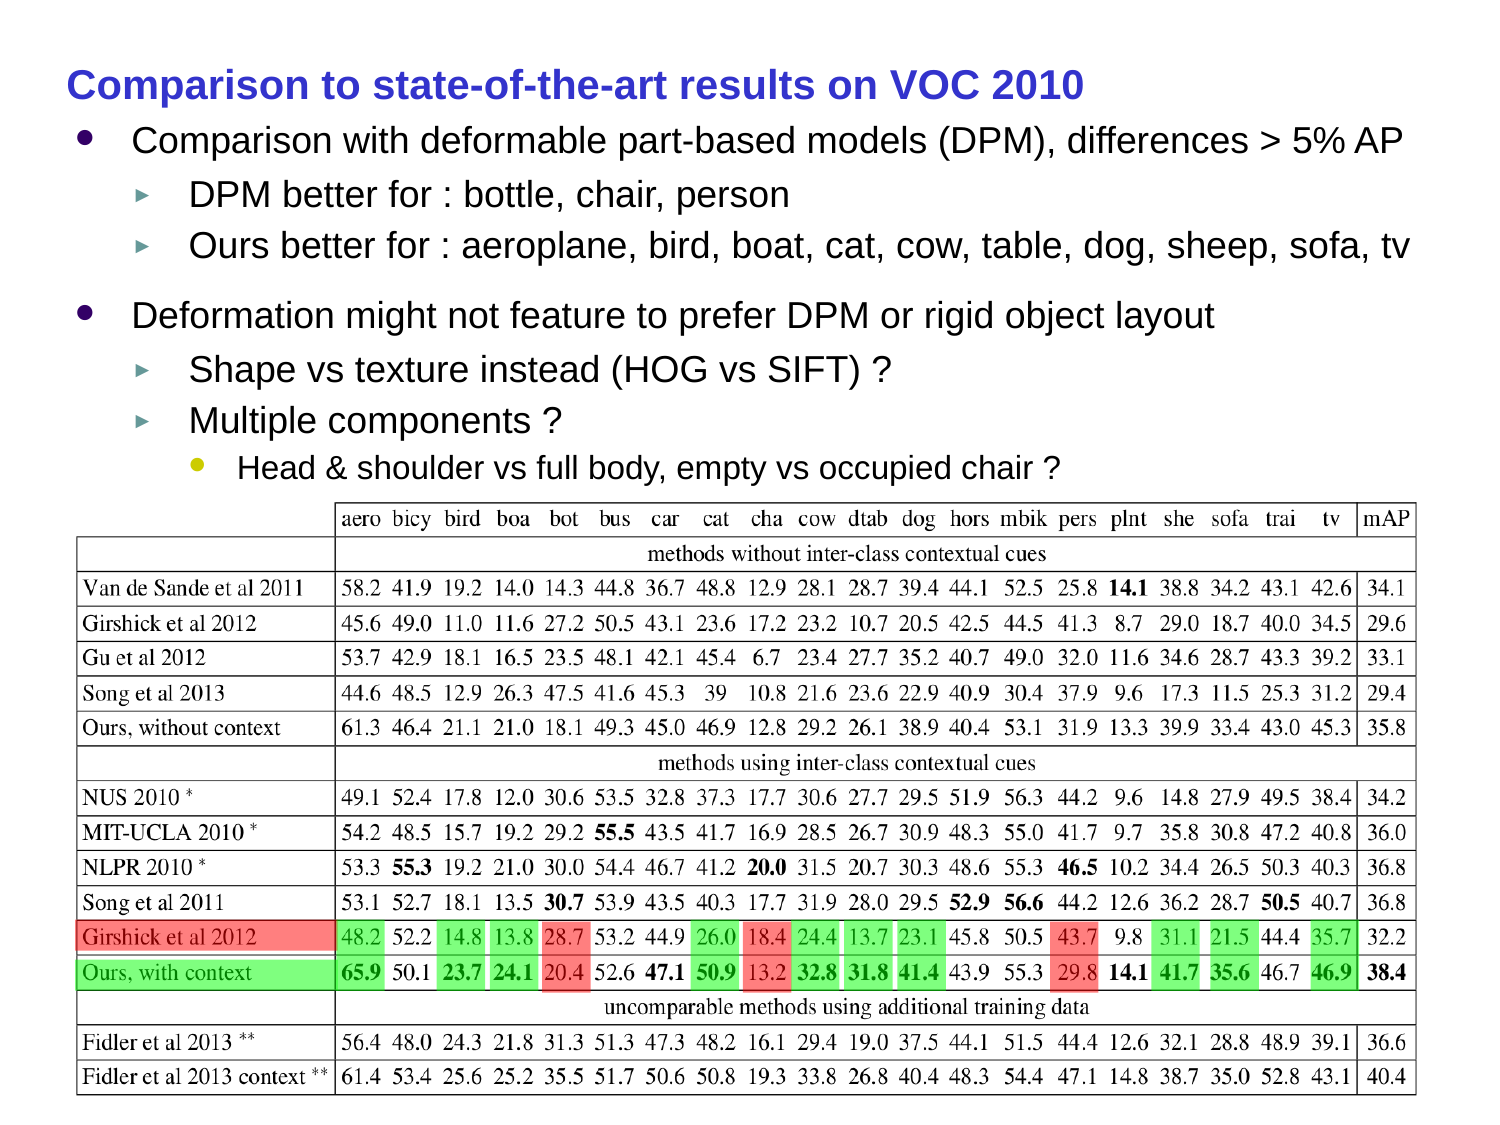

# Comparison to state-of-the-art results on VOC 2010
Comparison with deformable part-based models (DPM), differences > 5% AP
DPM better for : bottle, chair, person
Ours better for : aeroplane, bird, boat, cat, cow, table, dog, sheep, sofa, tv
Deformation might not feature to prefer DPM or rigid object layout
Shape vs texture instead (HOG vs SIFT) ?
Multiple components ?
Head & shoulder vs full body, empty vs occupied chair ?